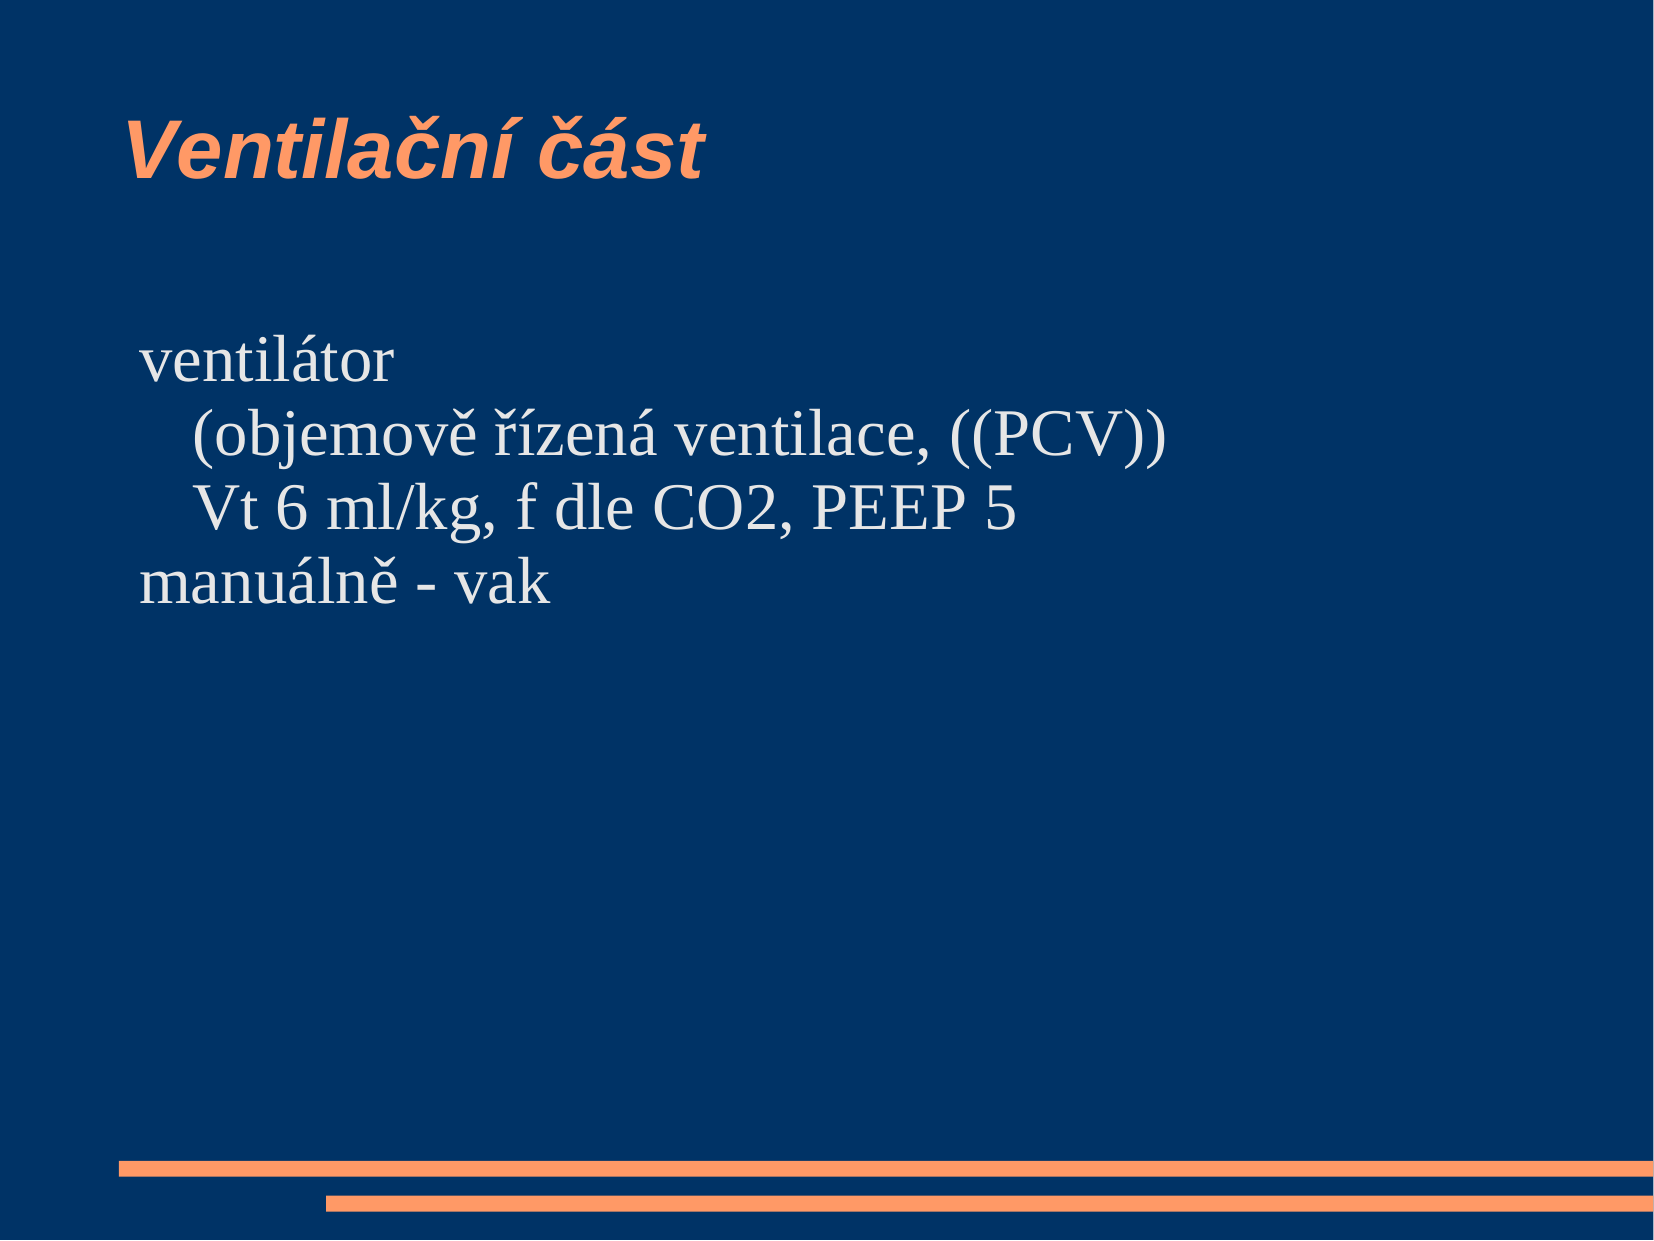

# Ventilační část
ventilátor
(objemově řízená ventilace, ((PCV))
Vt 6 ml/kg, f dle CO2, PEEP 5
manuálně - vak